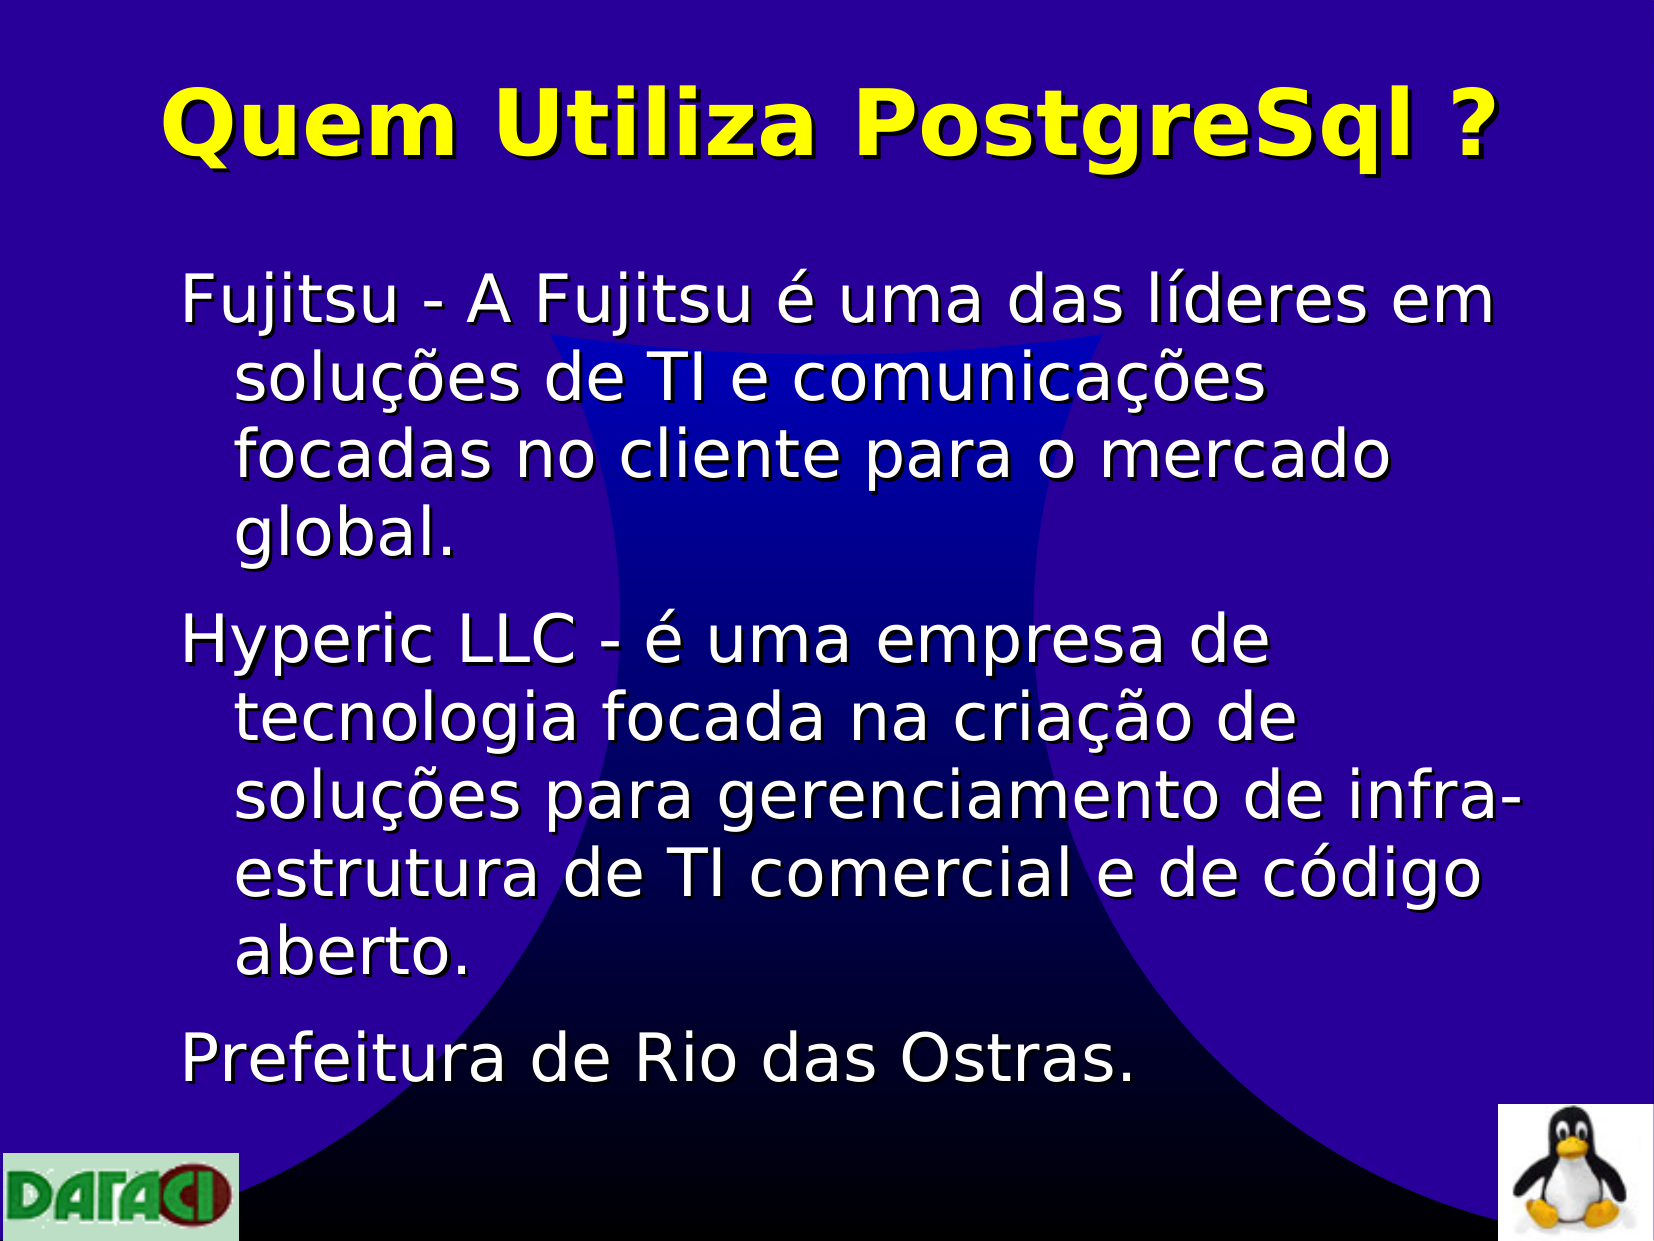

# Quem Utiliza PostgreSql ?
Fujitsu - A Fujitsu é uma das líderes em soluções de TI e comunicações focadas no cliente para o mercado global.
Hyperic LLC - é uma empresa de tecnologia focada na criação de soluções para gerenciamento de infra-estrutura de TI comercial e de código aberto.
Prefeitura de Rio das Ostras.